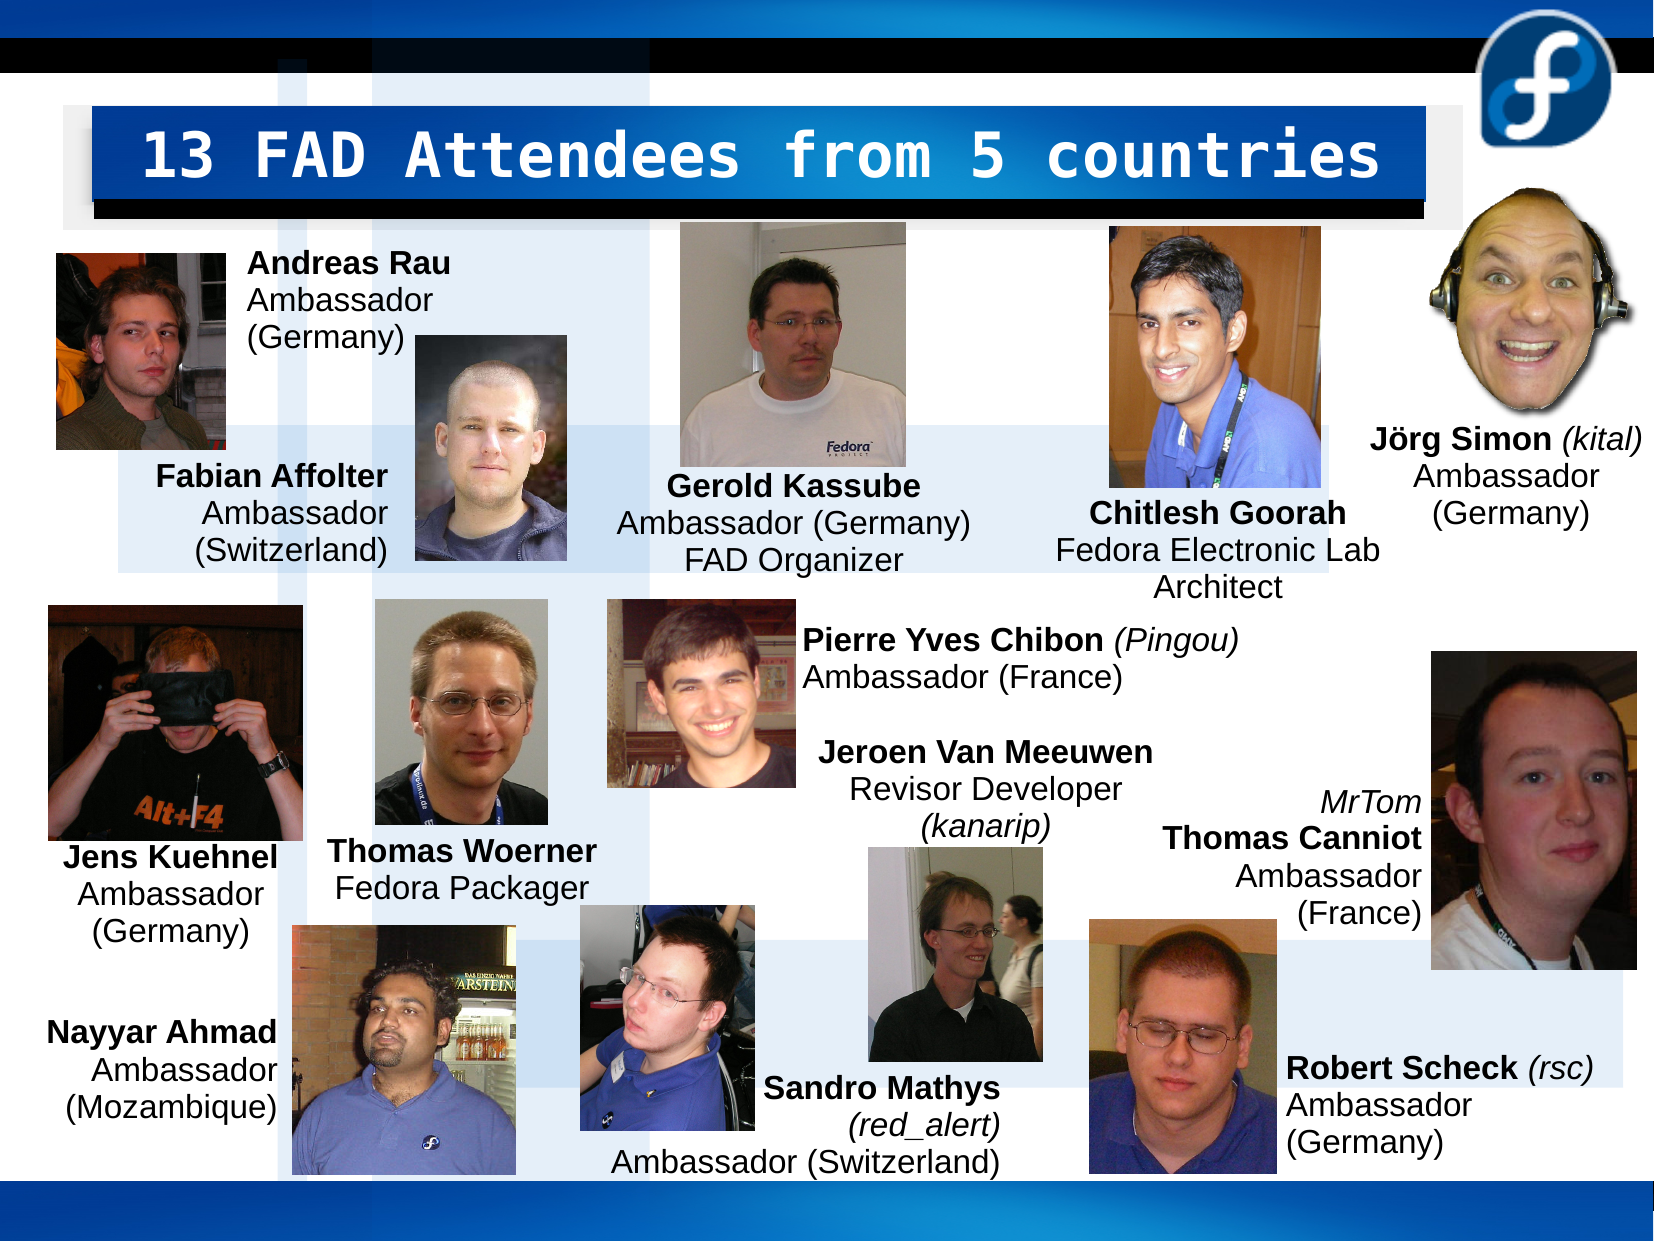

13 FAD Attendees from 5 countries
Andreas Rau
Ambassador
(Germany)
Jörg Simon (kital)
Ambassador
 (Germany)
Fabian Affolter
Ambassador
 (Switzerland)
Gerold Kassube
Ambassador (Germany)
FAD Organizer
Chitlesh Goorah
Fedora Electronic Lab
Architect
Pierre Yves Chibon (Pingou)
Ambassador (France)
Jeroen Van Meeuwen
Revisor Developer
(kanarip)
MrTom
Thomas Canniot
Ambassador
(France)
Thomas Woerner
Fedora Packager
Jens Kuehnel
Ambassador
(Germany)
Nayyar Ahmad
Ambassador
 (Mozambique)
Robert Scheck (rsc)
Ambassador
(Germany)
Sandro Mathys
(red_alert)
Ambassador (Switzerland)